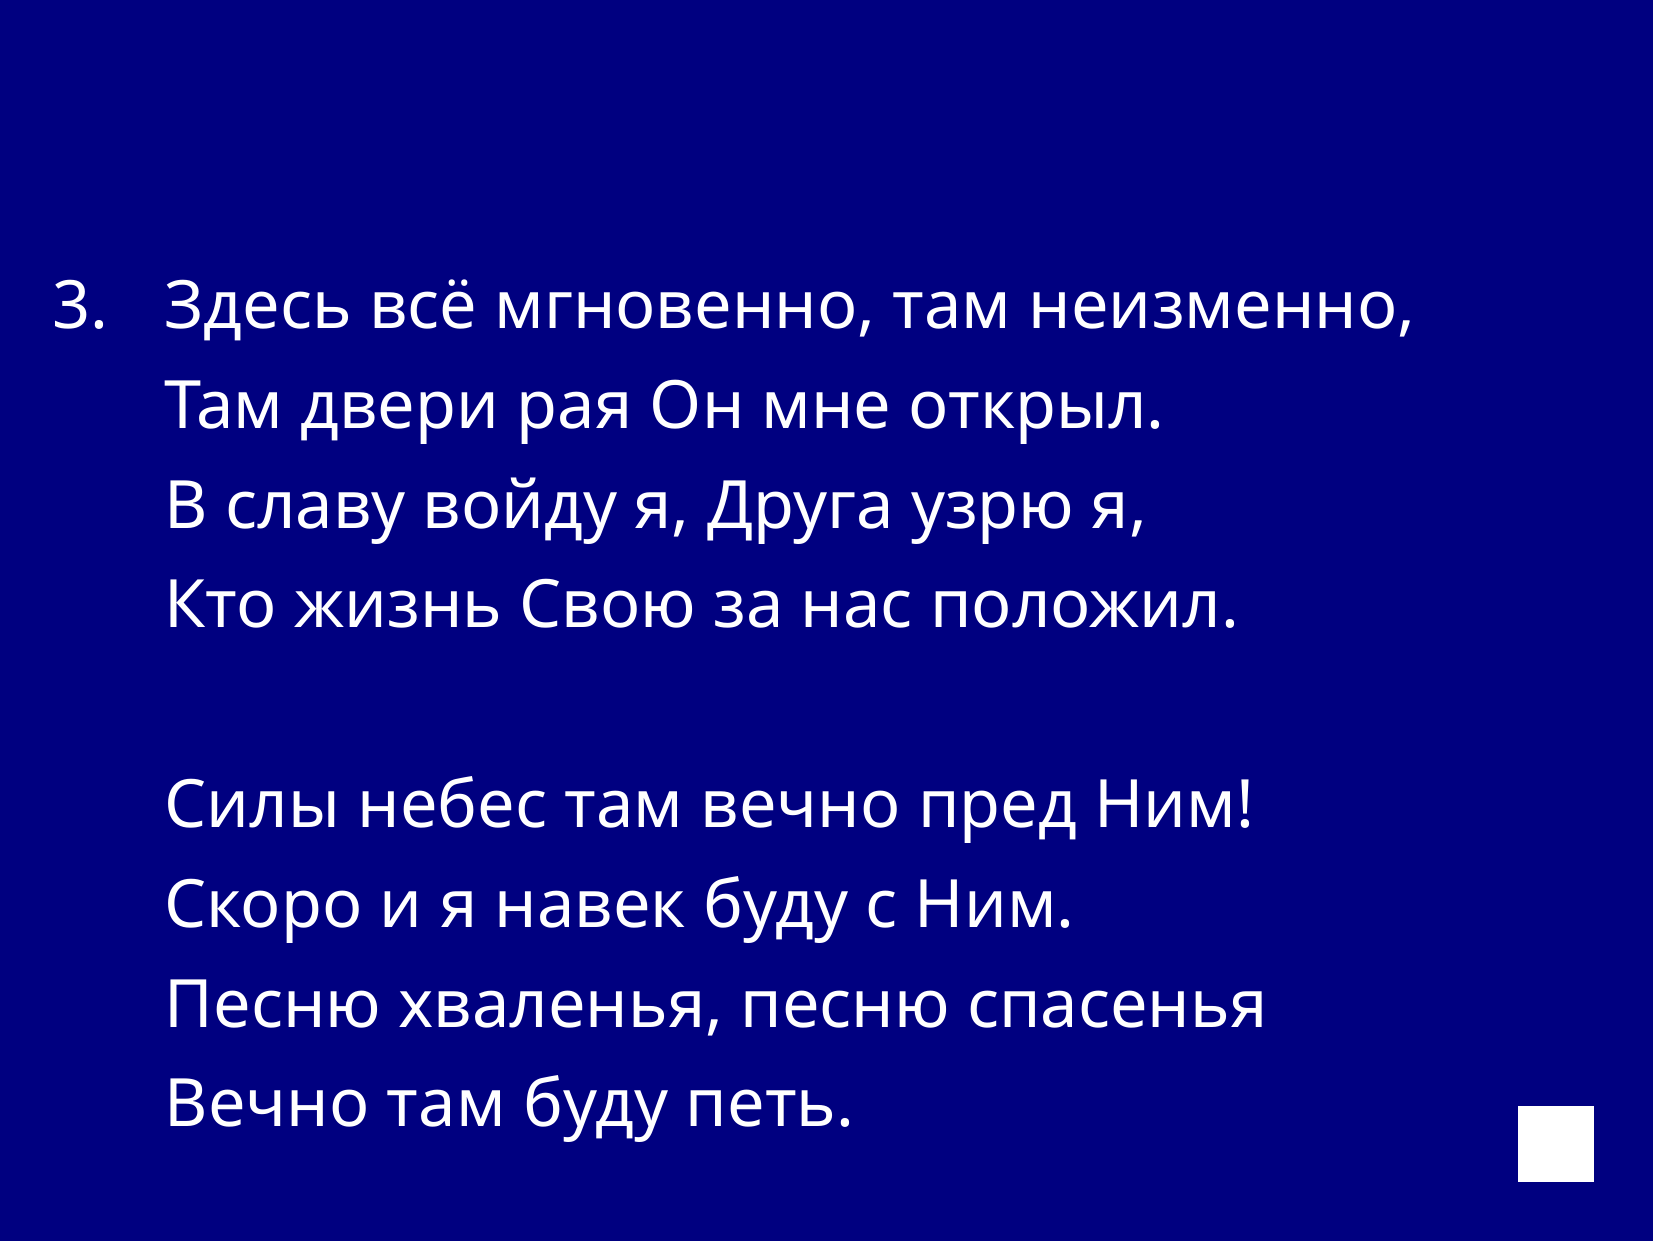

3.	Здесь всё мгновенно, там неизменно,
	Там двери рая Он мне открыл.
	В славу войду я, Друга узрю я,
	Кто жизнь Свою за нас положил.
	Силы небес там вечно пред Ним!
	Скоро и я навек буду с Ним.
	Песню хваленья, песню спасенья
	Вечно там буду петь.